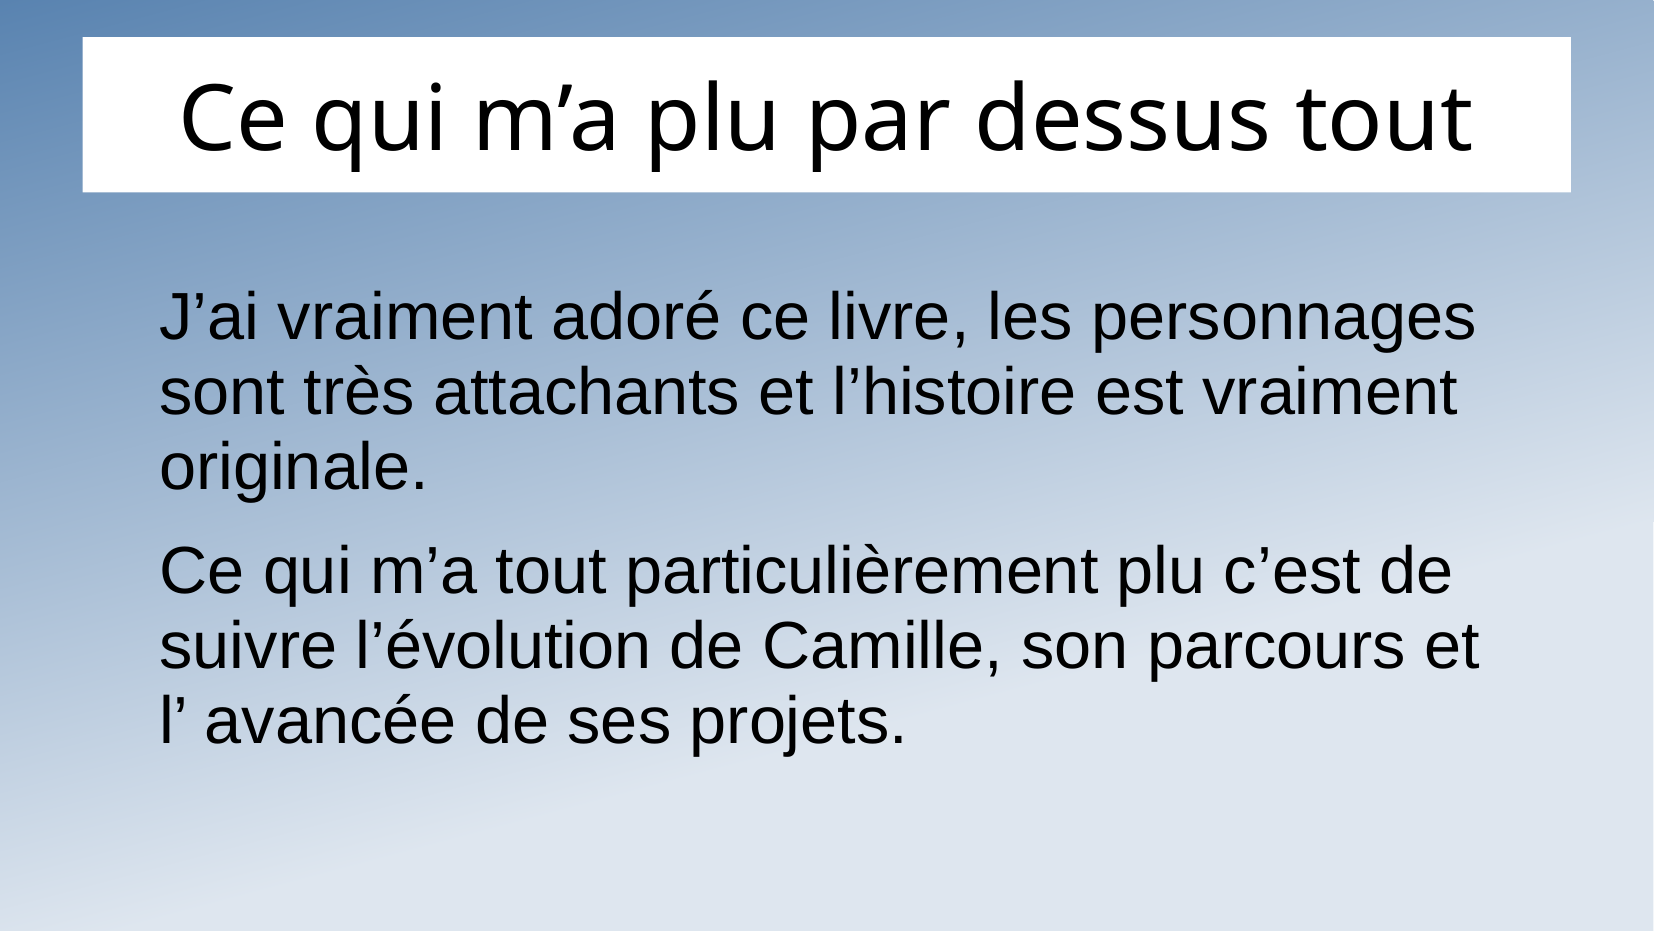

# Ce qui m’a plu par dessus tout
J’ai vraiment adoré ce livre, les personnages sont très attachants et l’histoire est vraiment originale.
Ce qui m’a tout particulièrement plu c’est de suivre l’évolution de Camille, son parcours et l’ avancée de ses projets.